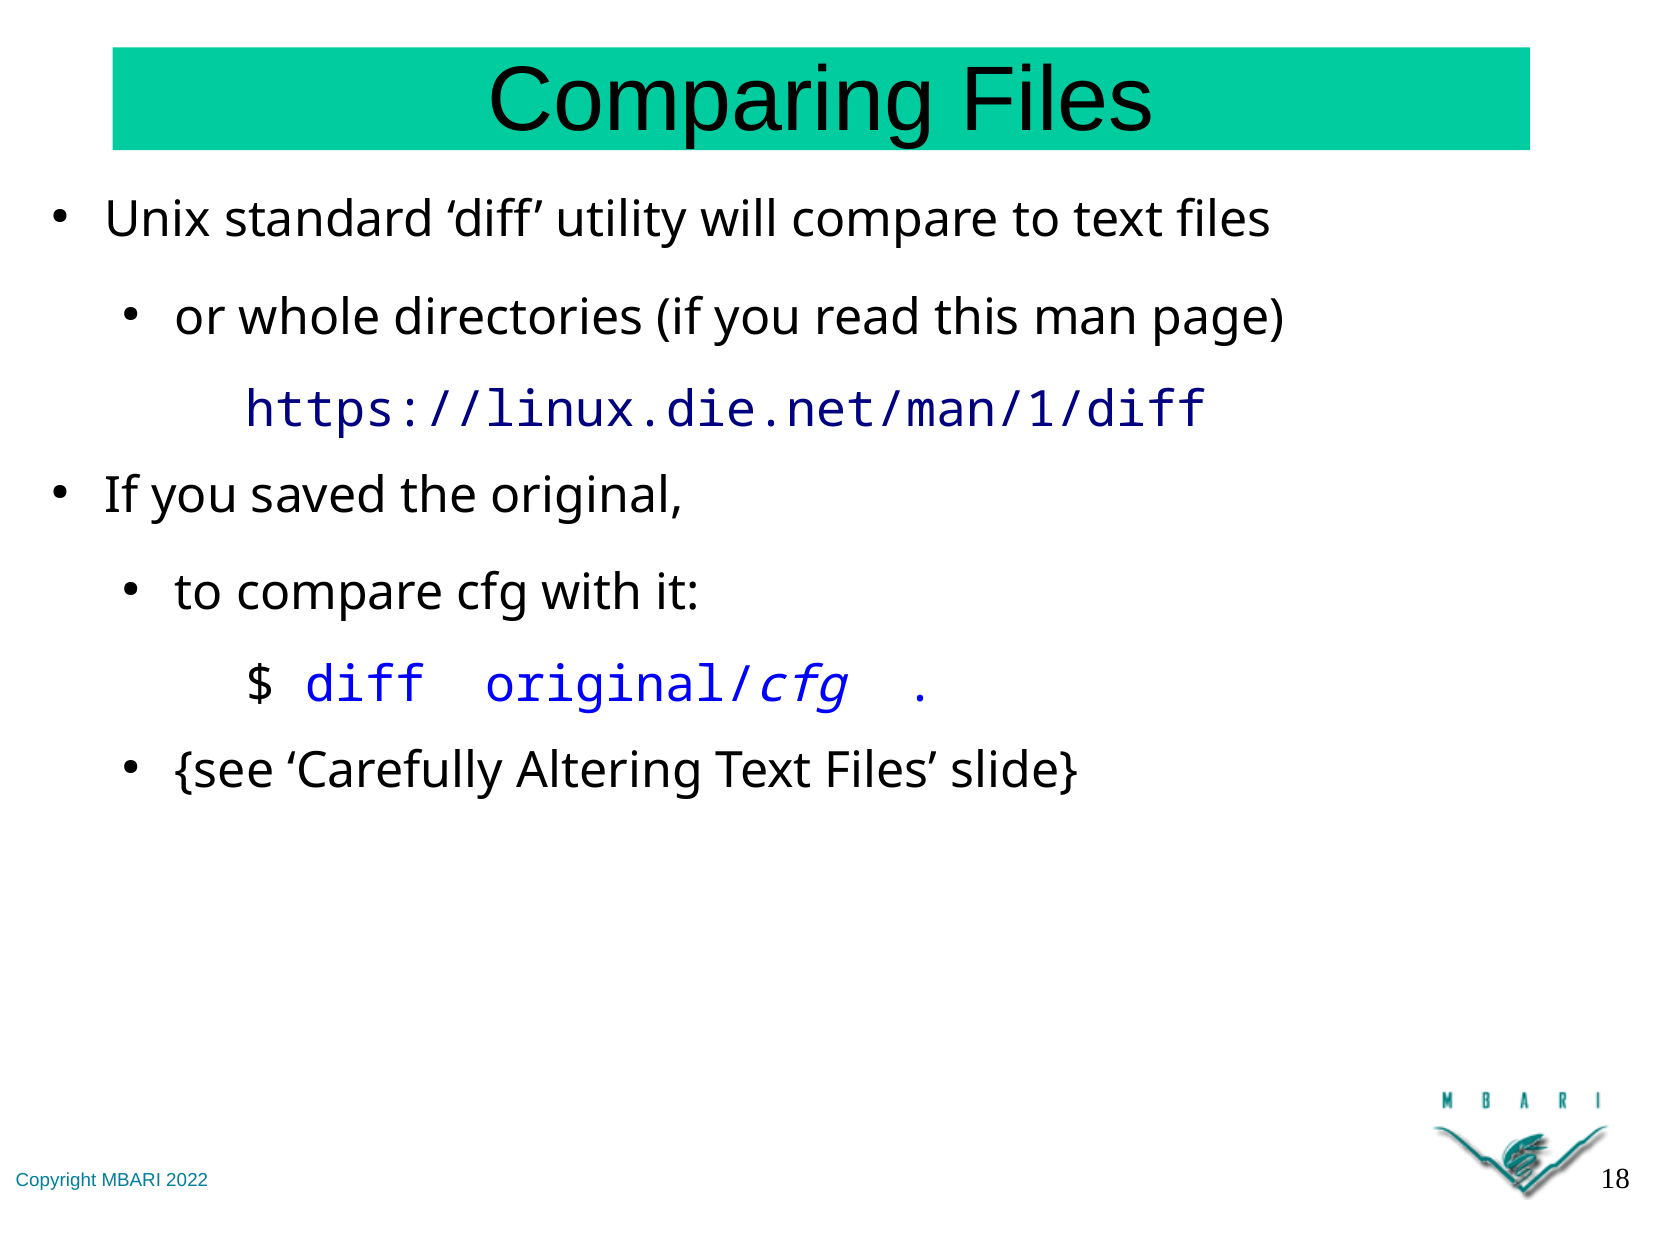

# Comparing Files
Unix standard ‘diff’ utility will compare to text files
or whole directories (if you read this man page)
https://linux.die.net/man/1/diff
If you saved the original,
to compare cfg with it:
$ diff original/cfg .
{see ‘Carefully Altering Text Files’ slide}